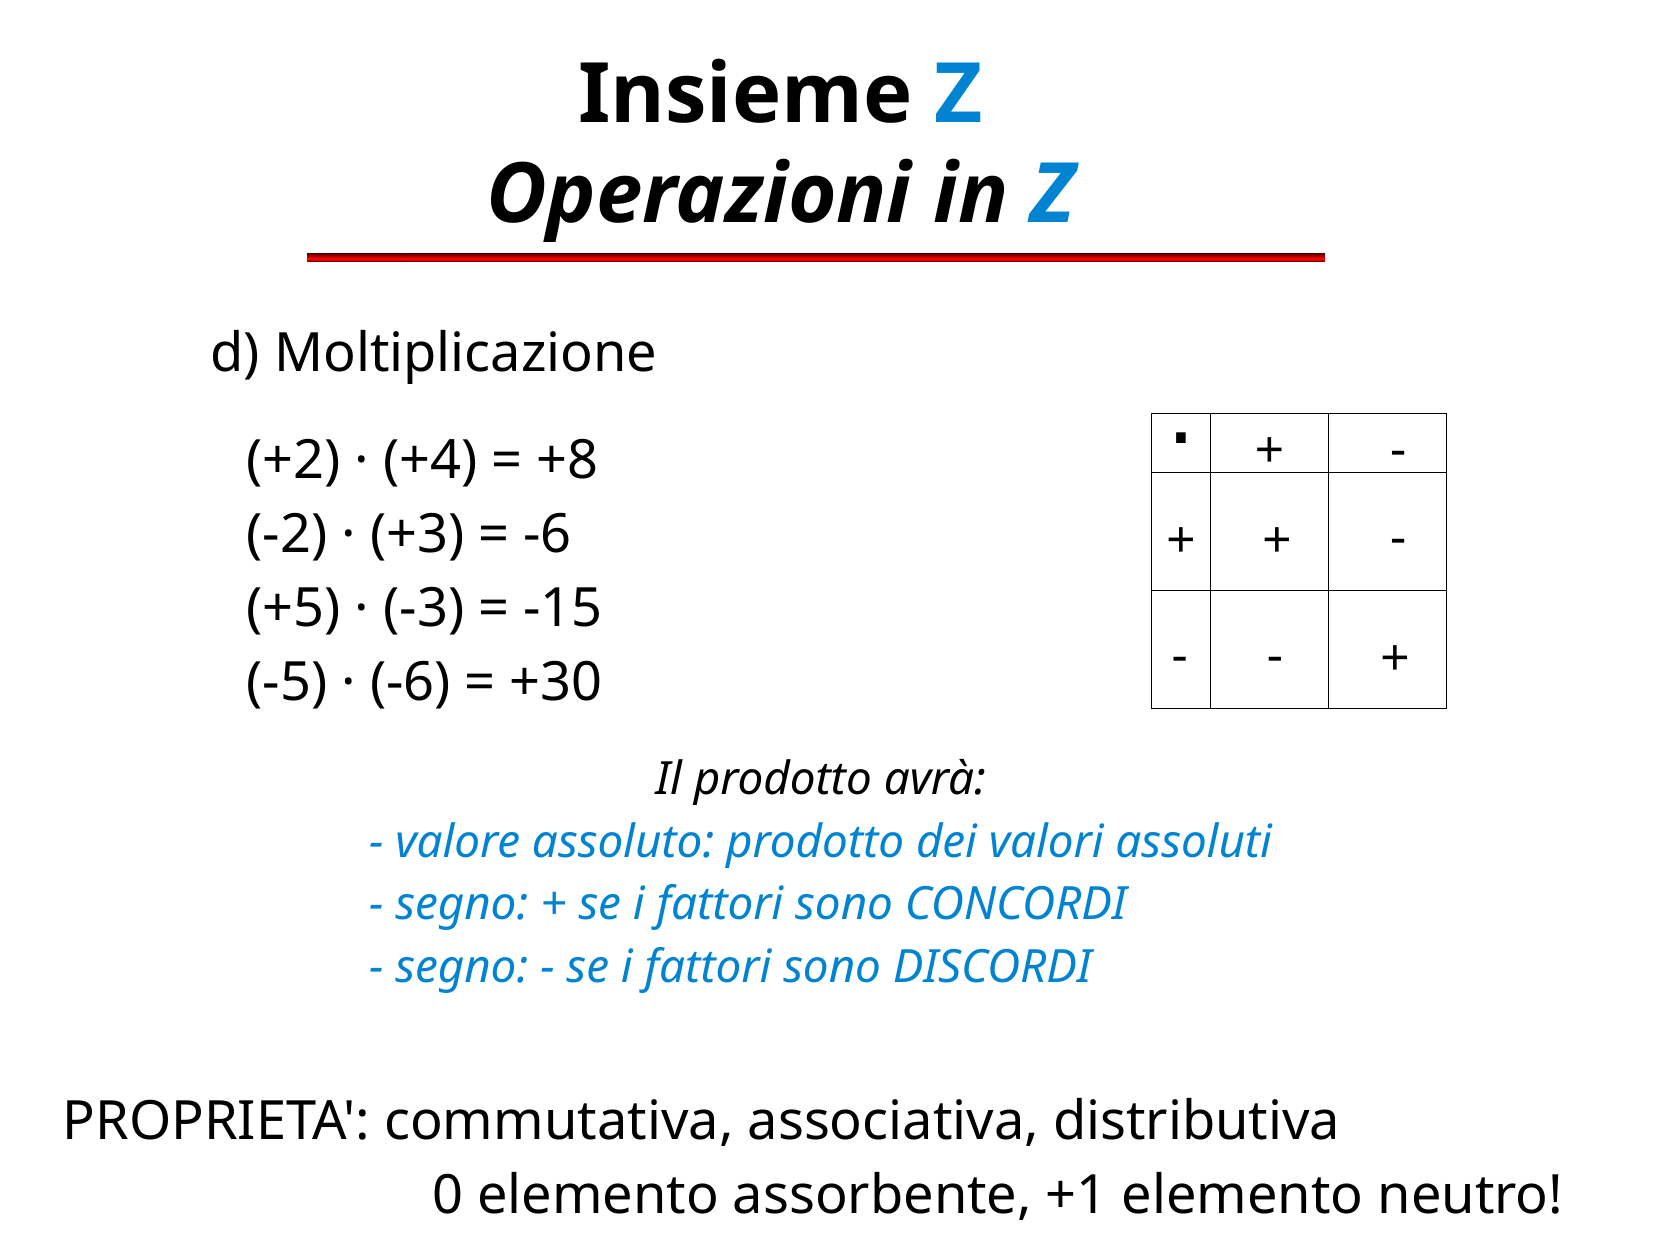

# Insieme Z Operazioni in Z
d) Moltiplicazione
.
(+2) · (+4) = +8
(-2) · (+3) = -6
(+5) · (-3) = -15
(-5) · (-6) = +30
+
-
-
+
+
-
-
+
Il prodotto avrà:
- valore assoluto: prodotto dei valori assoluti
- segno: + se i fattori sono CONCORDI
- segno: - se i fattori sono DISCORDI
PROPRIETA': commutativa, associativa, distributiva
					0 elemento assorbente, +1 elemento neutro!